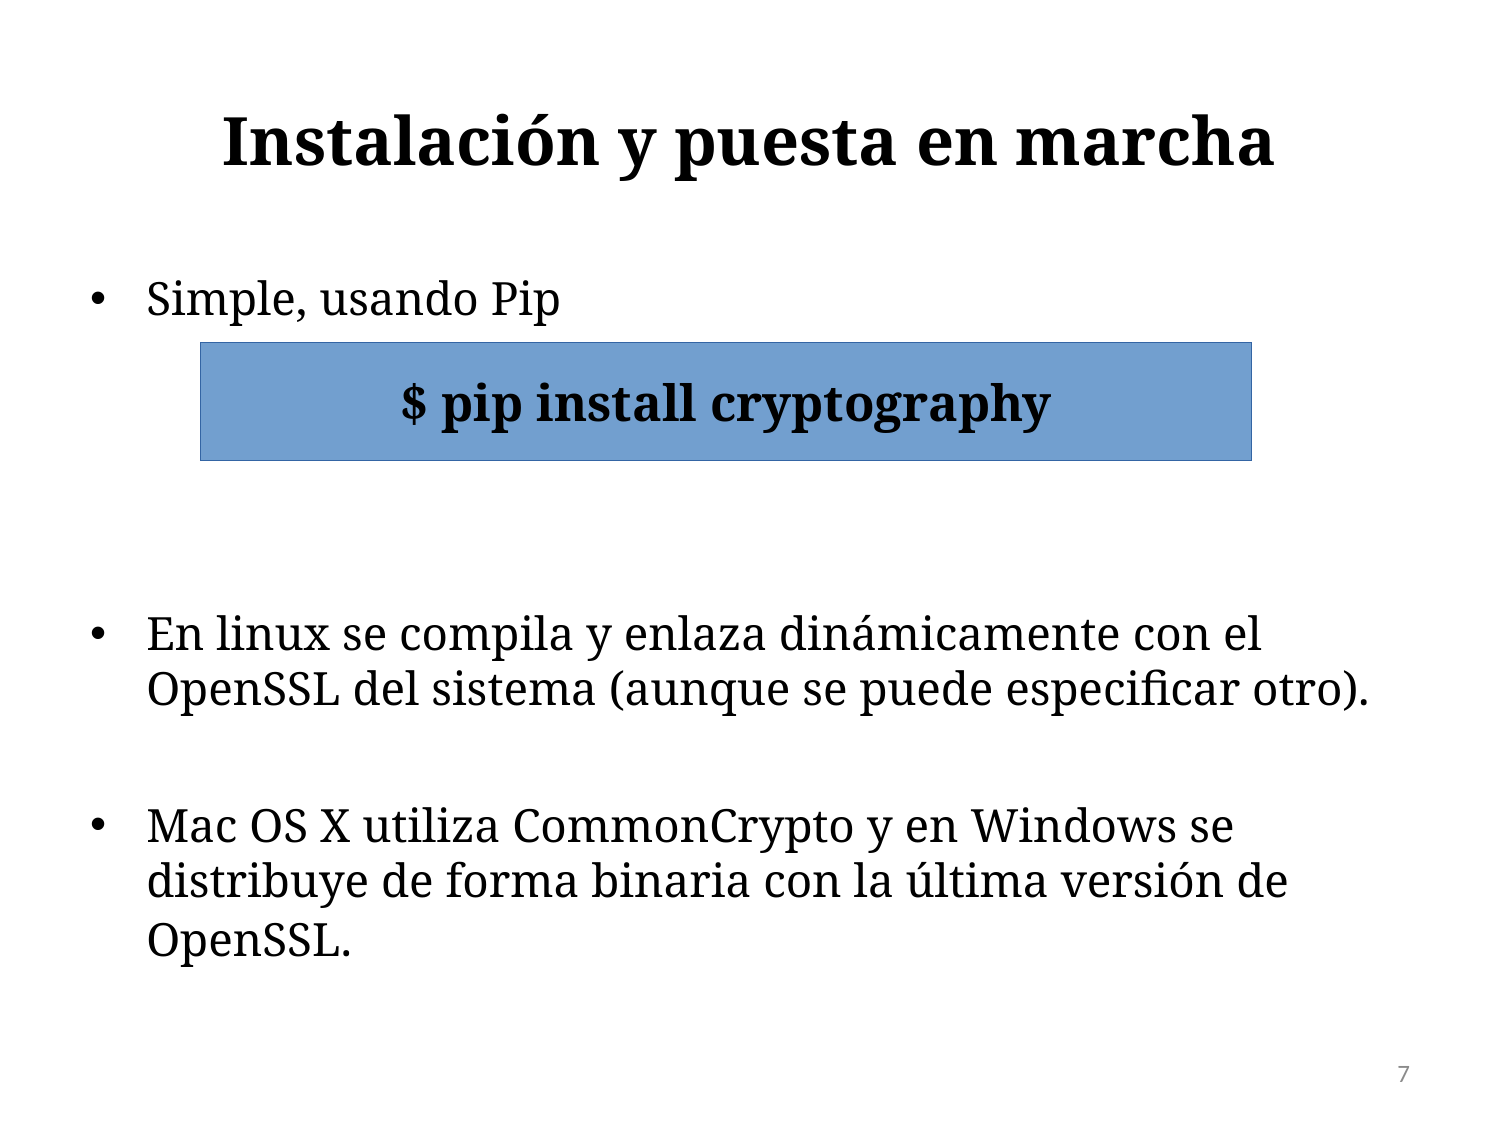

# Instalación y puesta en marcha
Simple, usando Pip
En linux se compila y enlaza dinámicamente con el OpenSSL del sistema (aunque se puede especificar otro).
Mac OS X utiliza CommonCrypto y en Windows se distribuye de forma binaria con la última versión de OpenSSL.
$ pip install cryptography
Luis González Fernández - Cryptography
7